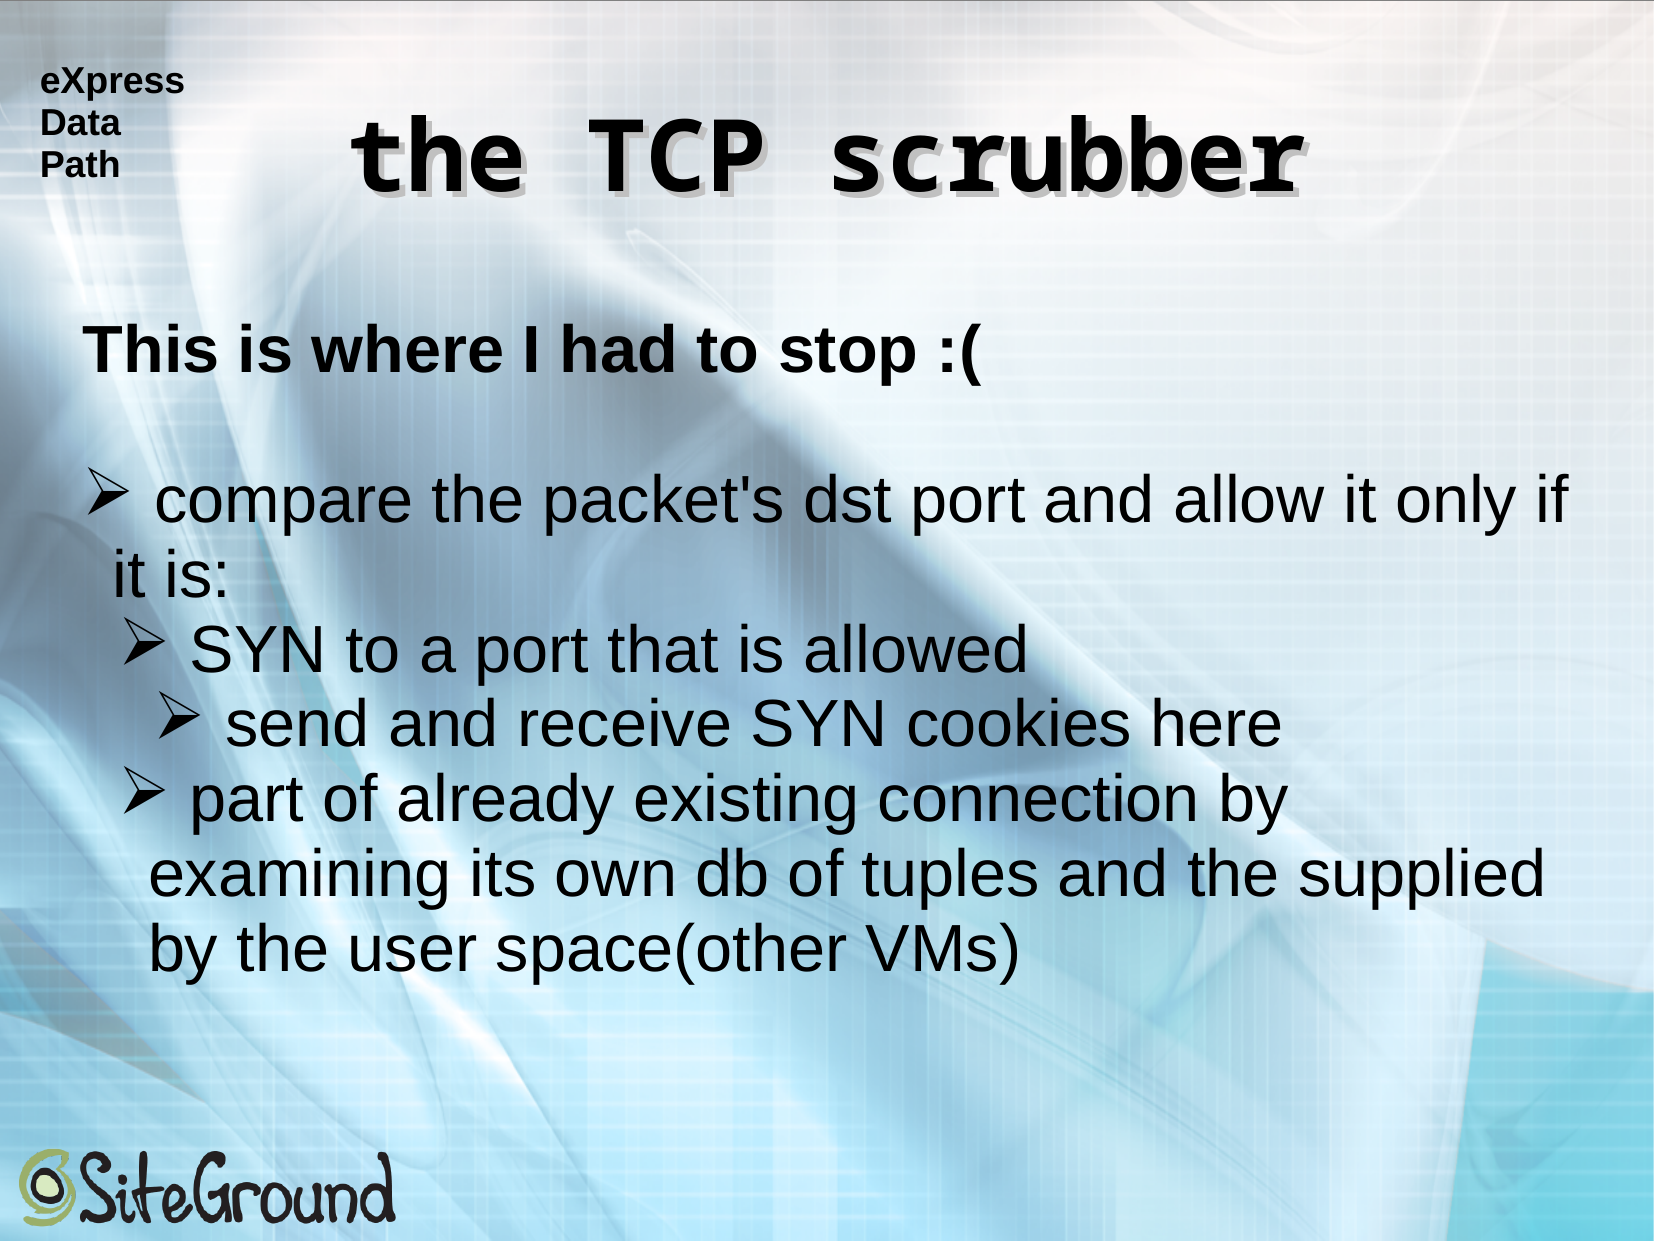

# the TCP scrubber
eXpress
Data
Path
This is where I had to stop :(
 compare the packet's dst port and allow it only if it is:
 SYN to a port that is allowed
 send and receive SYN cookies here
 part of already existing connection by examining its own db of tuples and the supplied by the user space(other VMs)